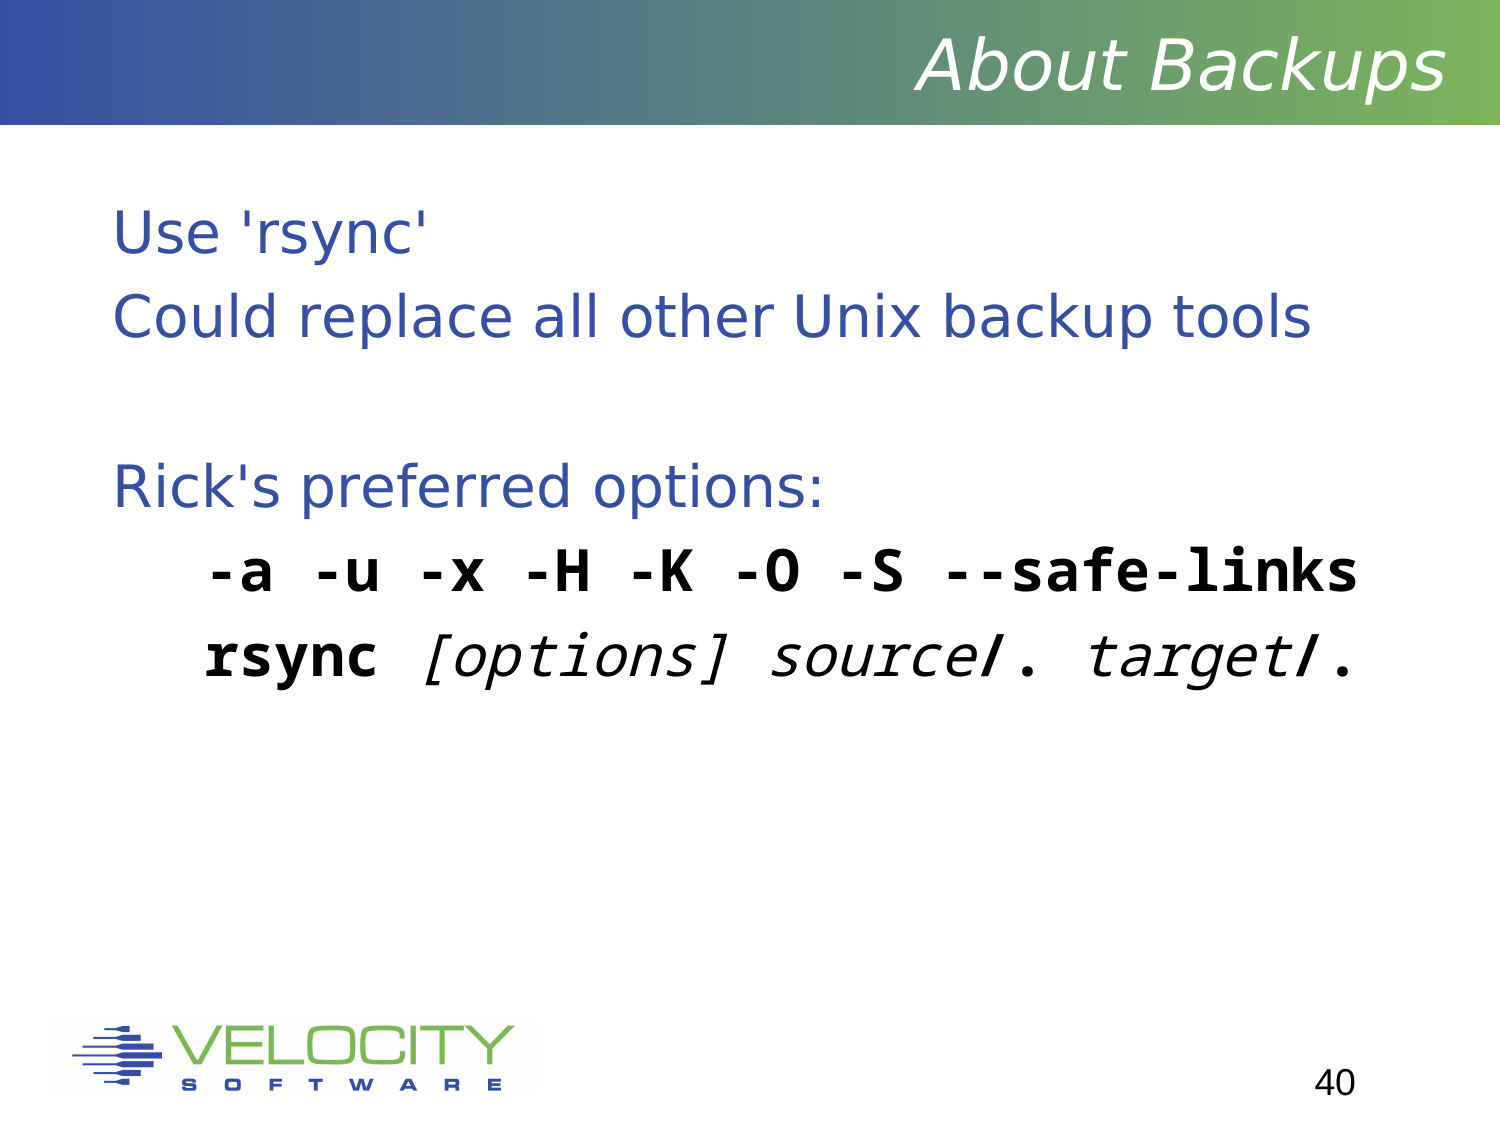

# About Backups
Use 'rsync'
Could replace all other Unix backup tools
Rick's preferred options:
 -a -u -x -H -K -O -S --safe-links
 rsync [options] source/. target/.
40